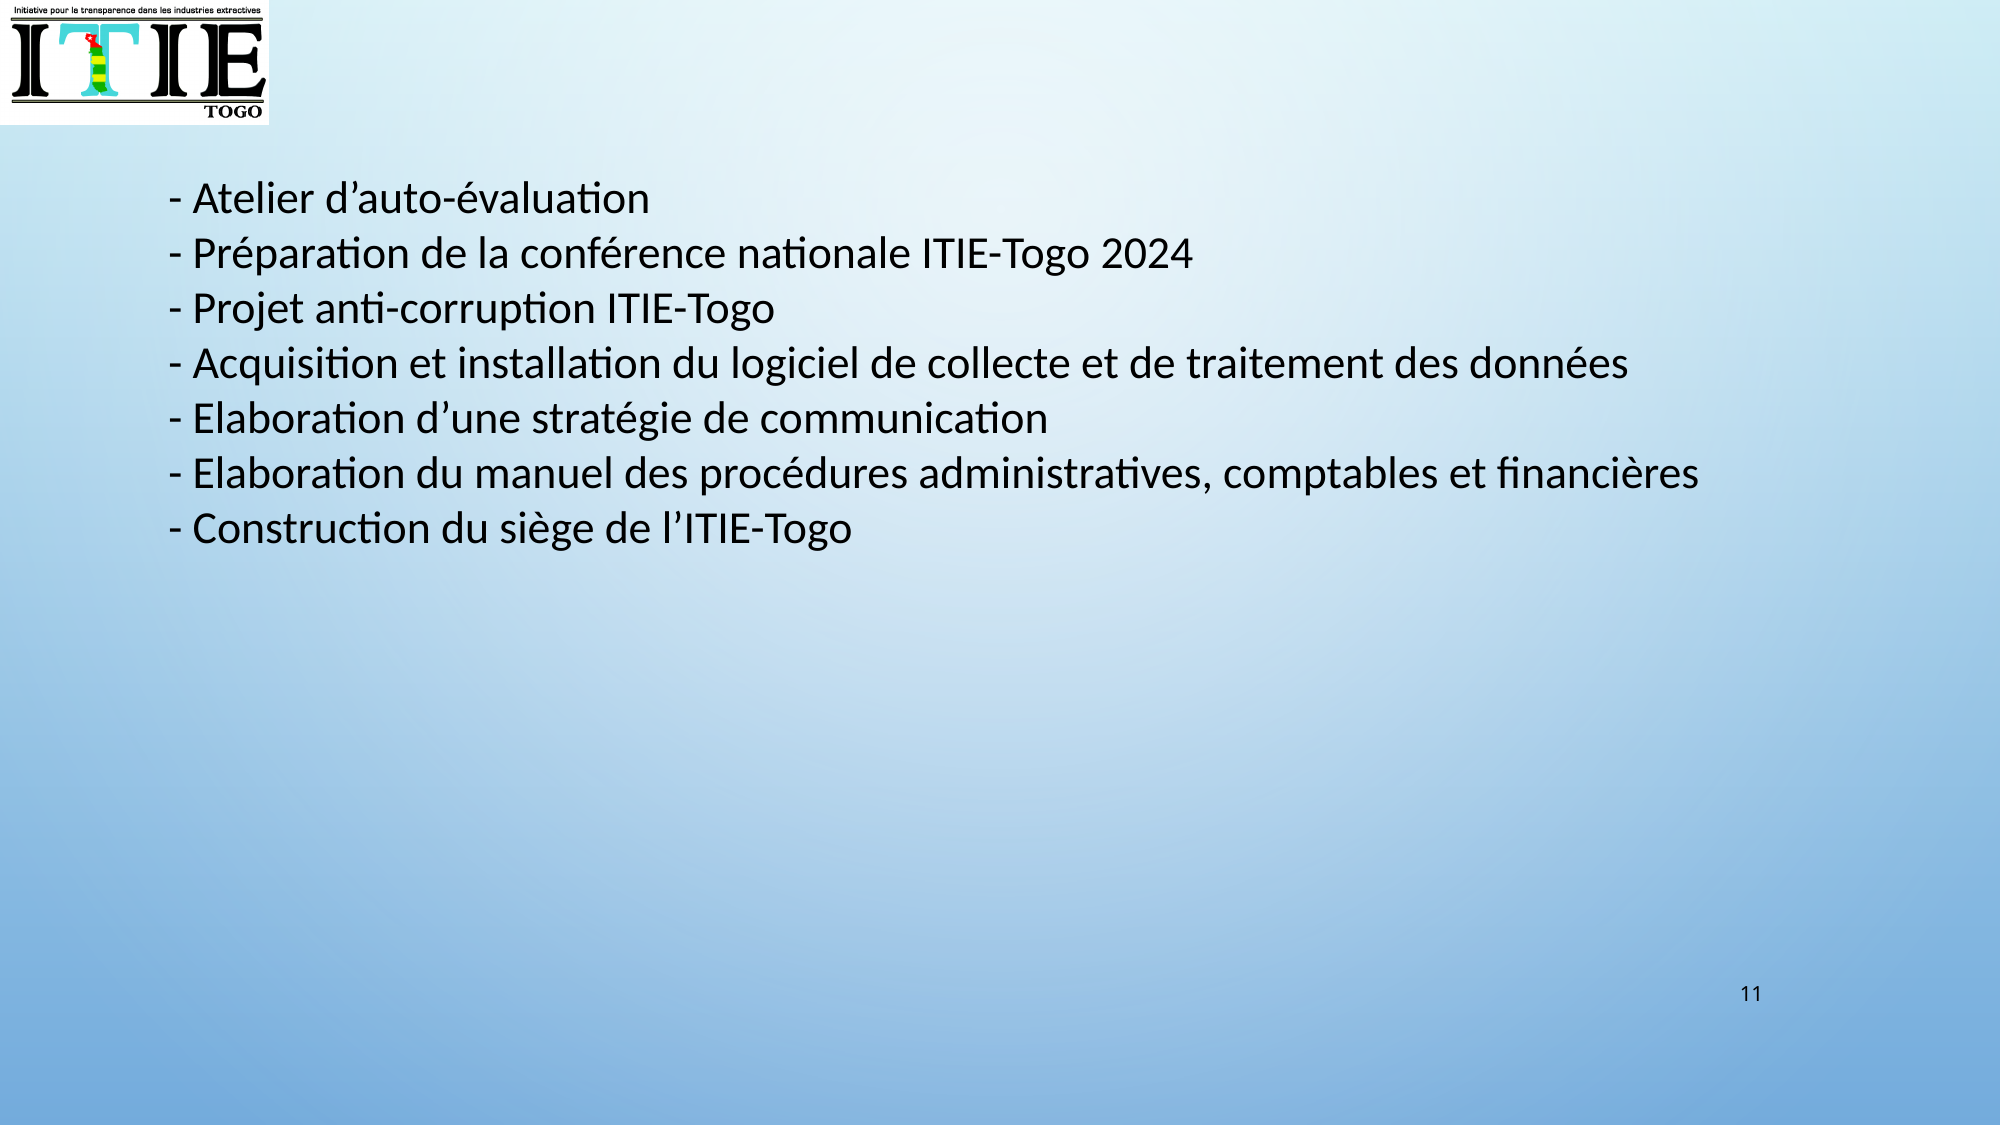

- Atelier d’auto-évaluation
 - Préparation de la conférence nationale ITIE-Togo 2024
 - Projet anti-corruption ITIE-Togo
 - Acquisition et installation du logiciel de collecte et de traitement des données
 - Elaboration d’une stratégie de communication
 - Elaboration du manuel des procédures administratives, comptables et financières
 - Construction du siège de l’ITIE-Togo